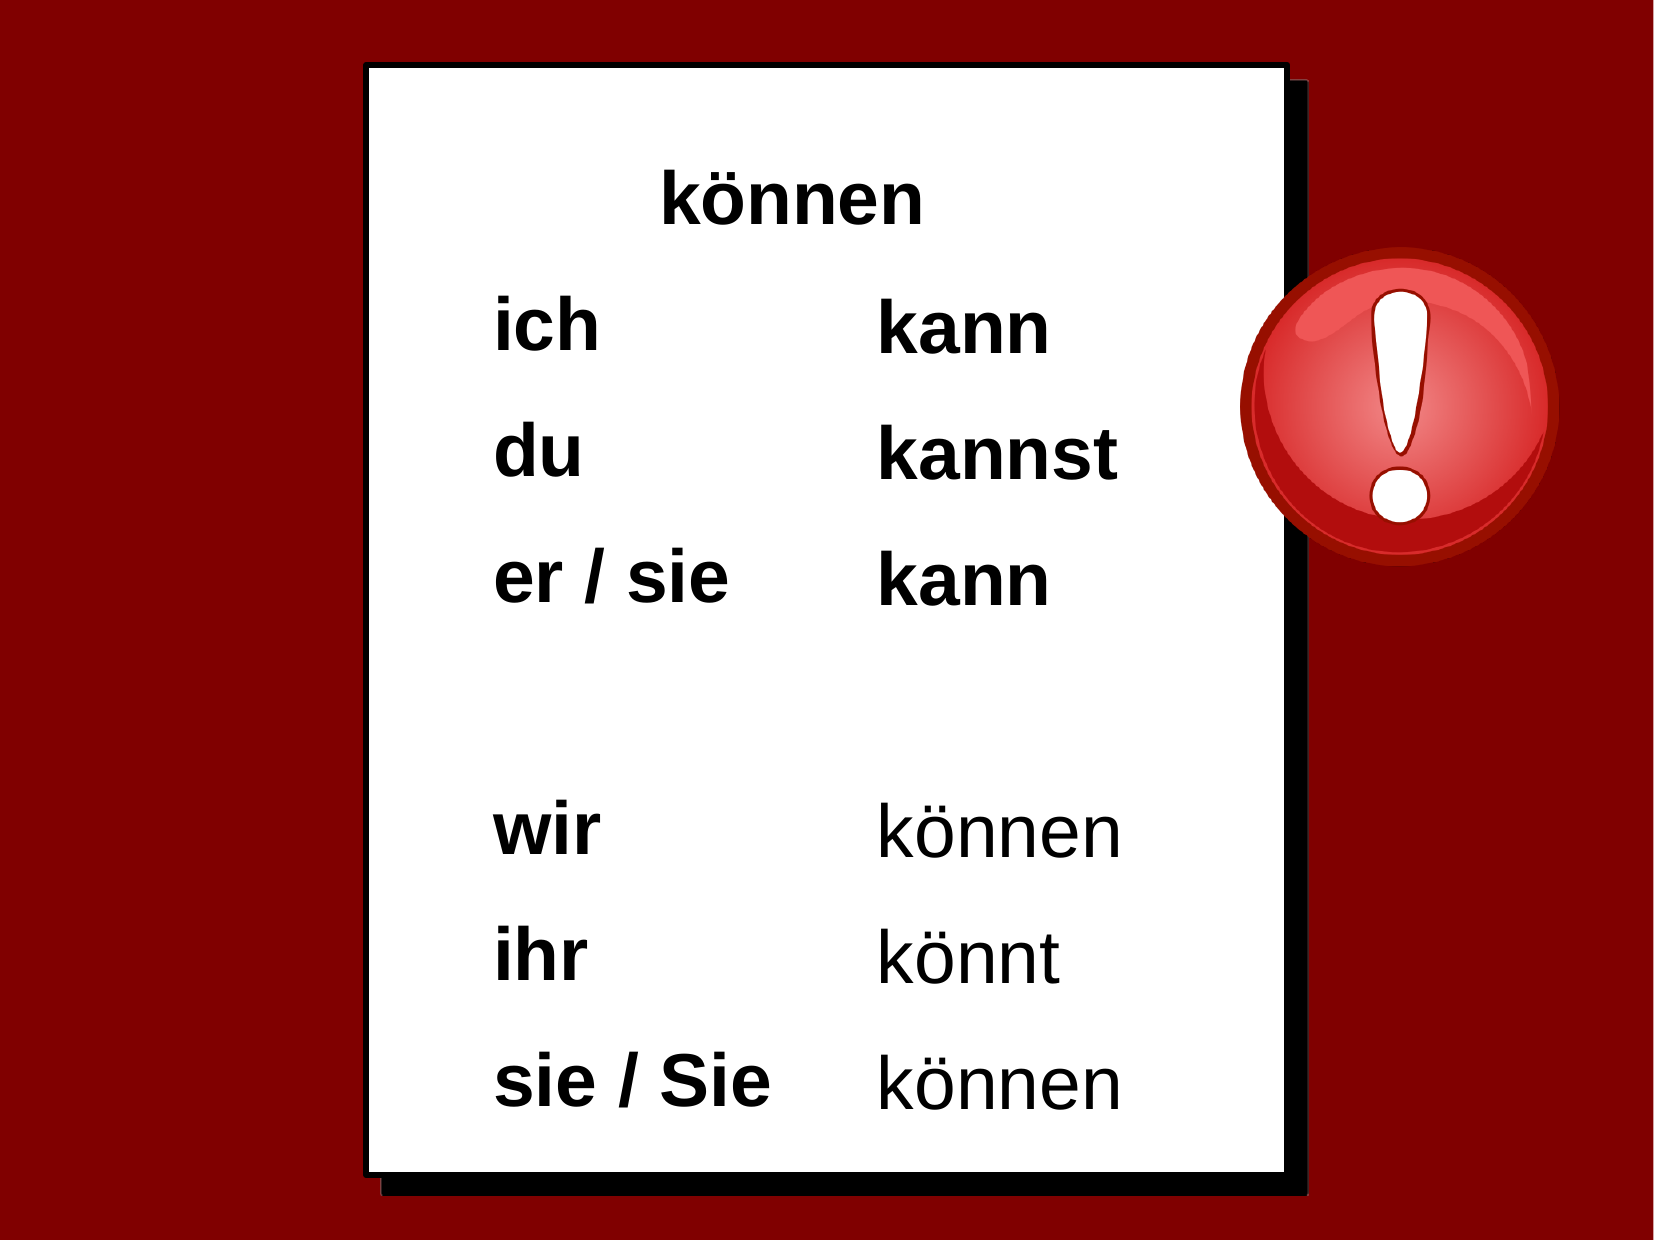

können
ich
du
er / sie
wir
ihr
sie / Sie
kann
kannst
kann
können
könnt
können